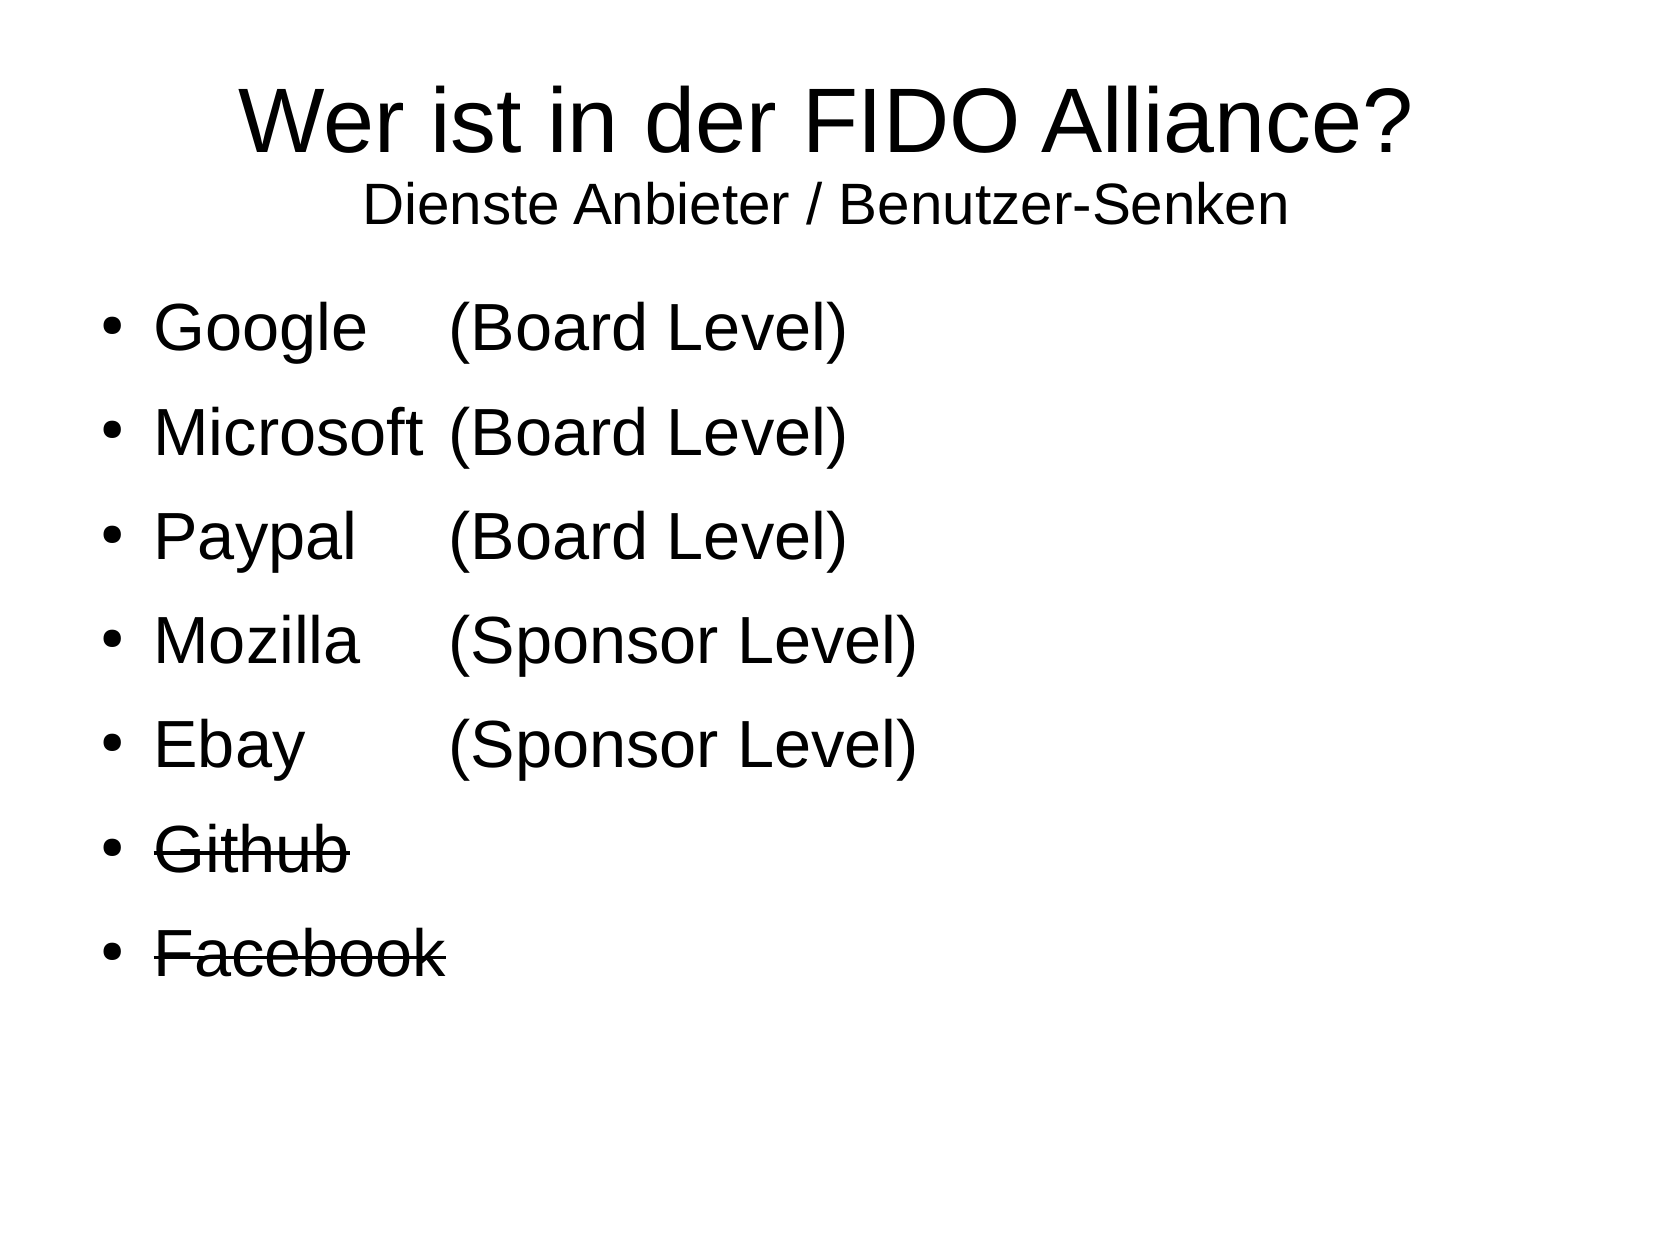

# Wer ist in der FIDO Alliance? Dienste Anbieter / Benutzer-Senken
Google		(Board Level)
Microsoft	(Board Level)
Paypal		(Board Level)
Mozilla		(Sponsor Level)
Ebay		(Sponsor Level)
Github
Facebook